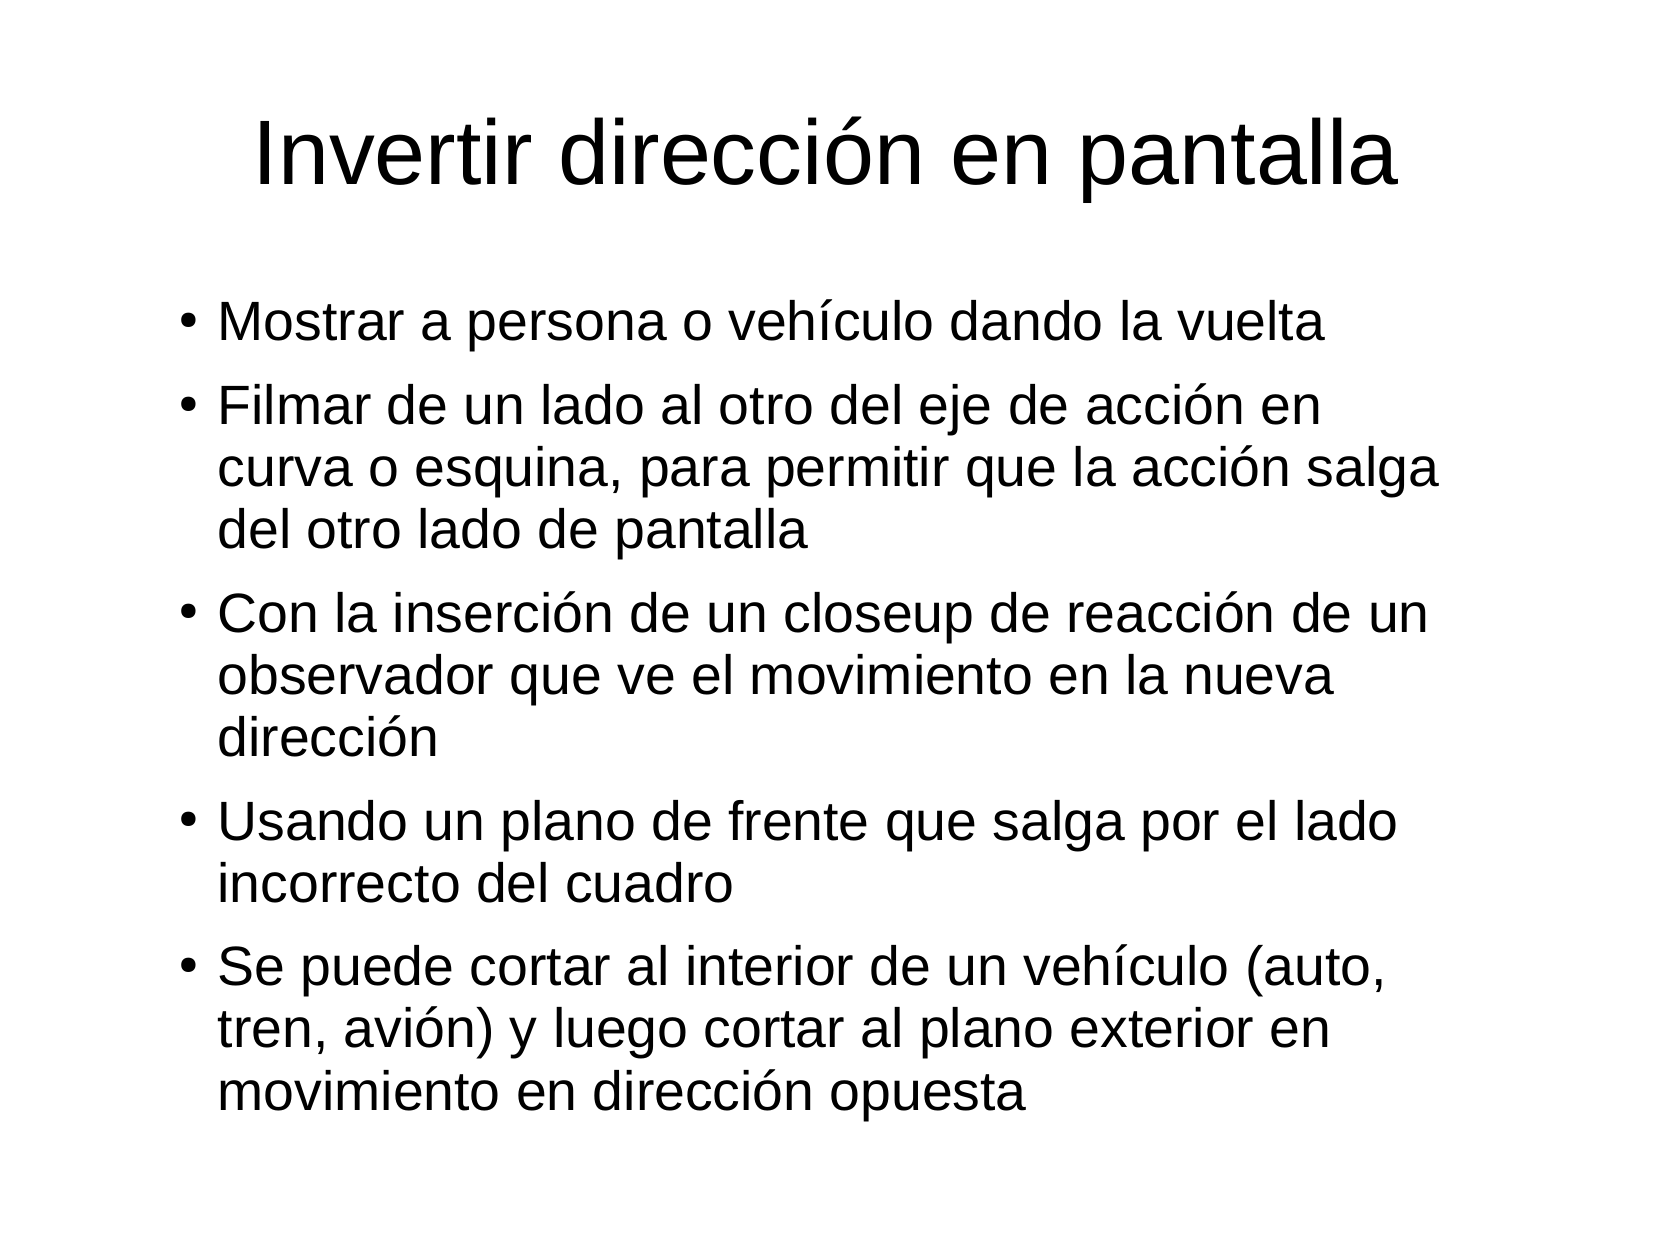

# Invertir dirección en pantalla
Mostrar a persona o vehículo dando la vuelta
Filmar de un lado al otro del eje de acción en curva o esquina, para permitir que la acción salga del otro lado de pantalla
Con la inserción de un closeup de reacción de un observador que ve el movimiento en la nueva dirección
Usando un plano de frente que salga por el lado incorrecto del cuadro
Se puede cortar al interior de un vehículo (auto, tren, avión) y luego cortar al plano exterior en movimiento en dirección opuesta